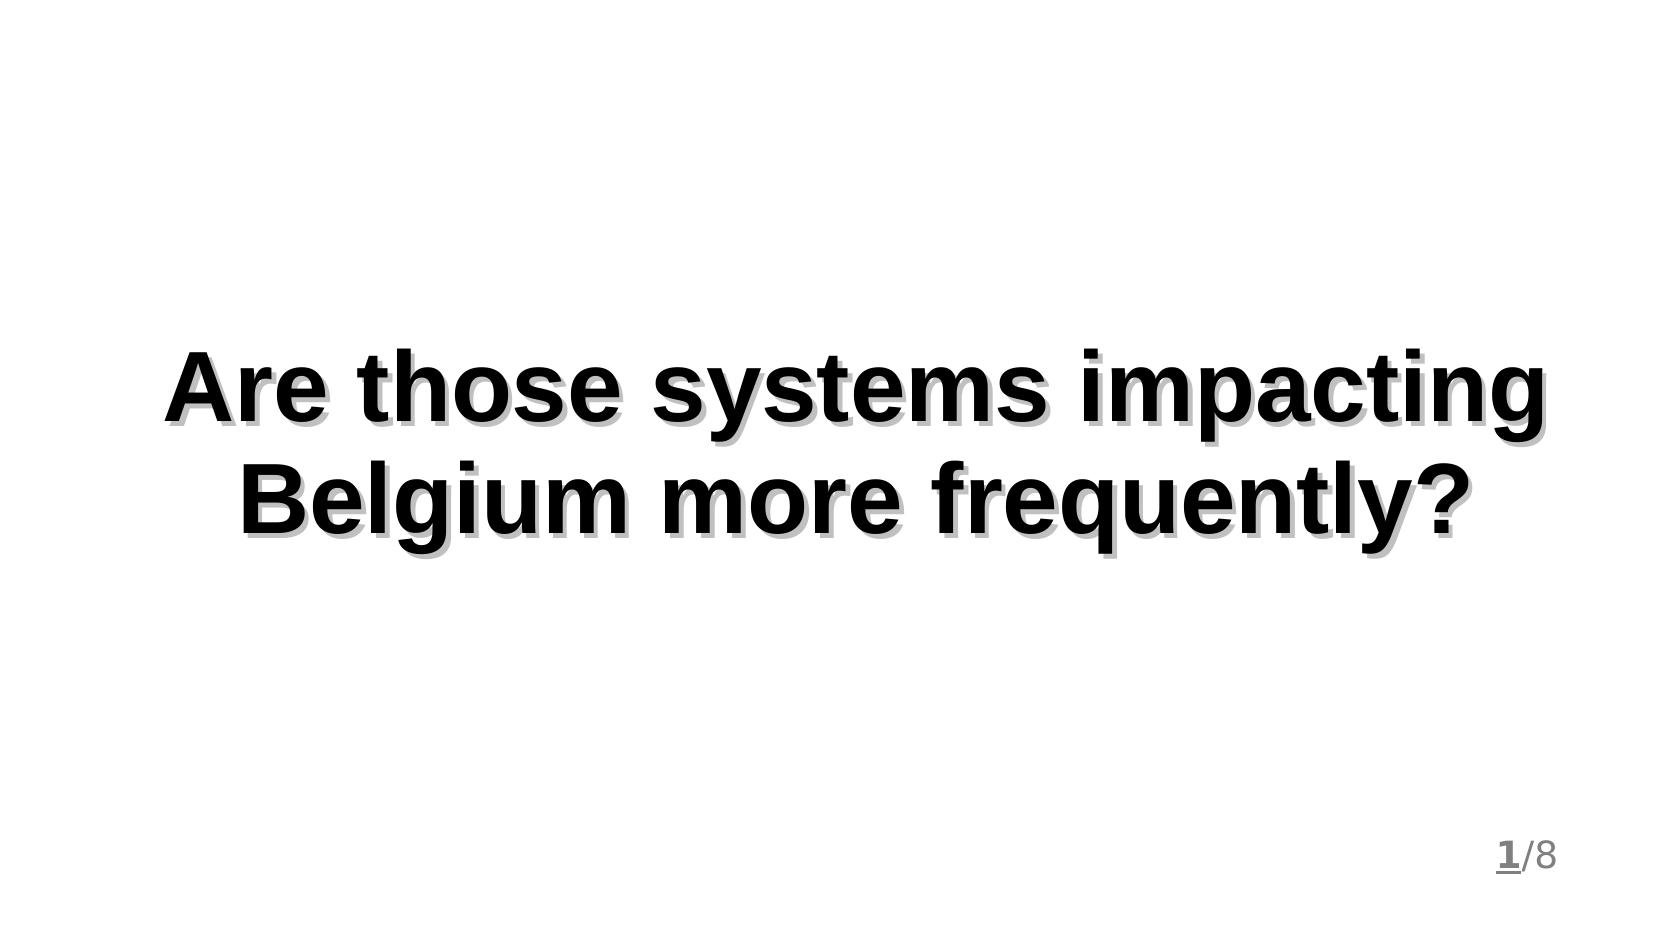

Are those systems impacting Belgium more frequently?
July 2021 Rainfall event
~10-15% of the annual rainfall
1/8